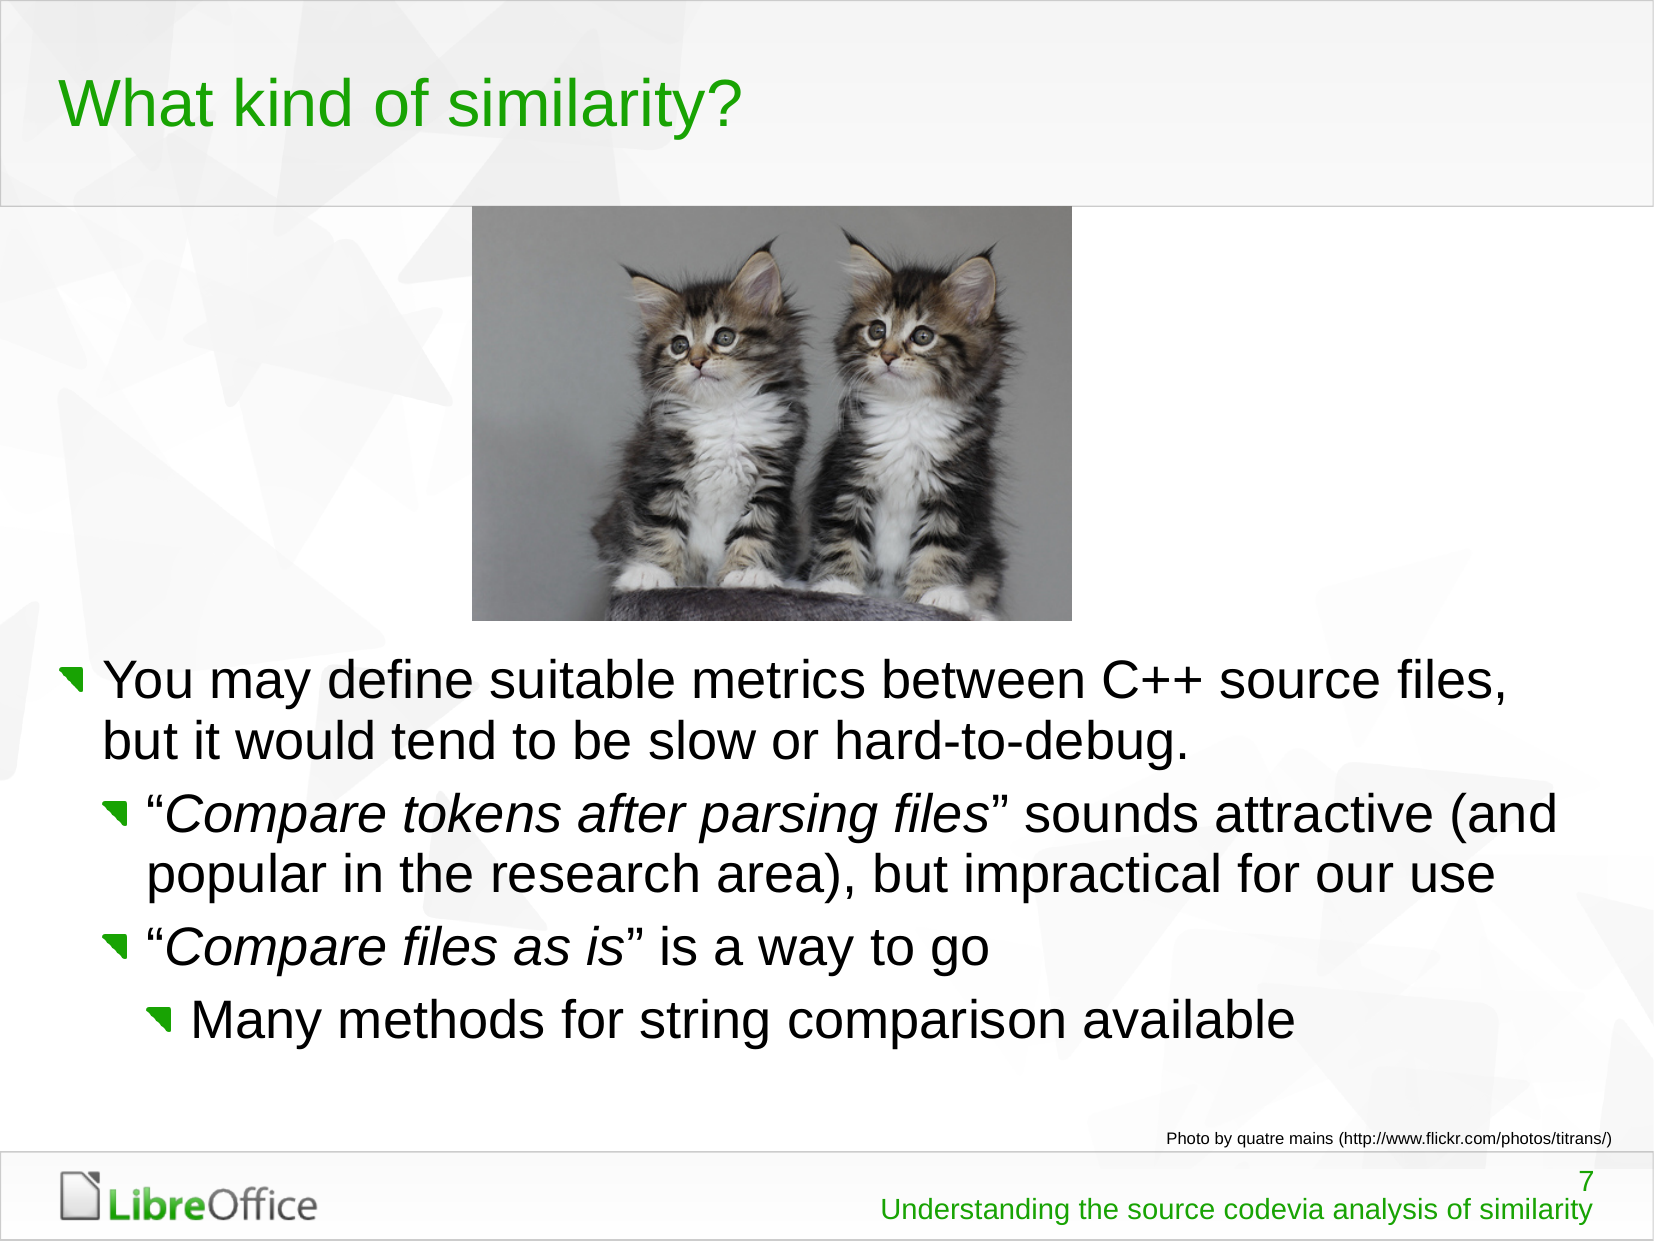

# What kind of similarity?
You may define suitable metrics between C++ source files, but it would tend to be slow or hard-to-debug.
“Compare tokens after parsing files” sounds attractive (and popular in the research area), but impractical for our use
“Compare files as is” is a way to go
Many methods for string comparison available
Photo by quatre mains (http://www.flickr.com/photos/titrans/)
7
Understanding the source codevia analysis of similarity